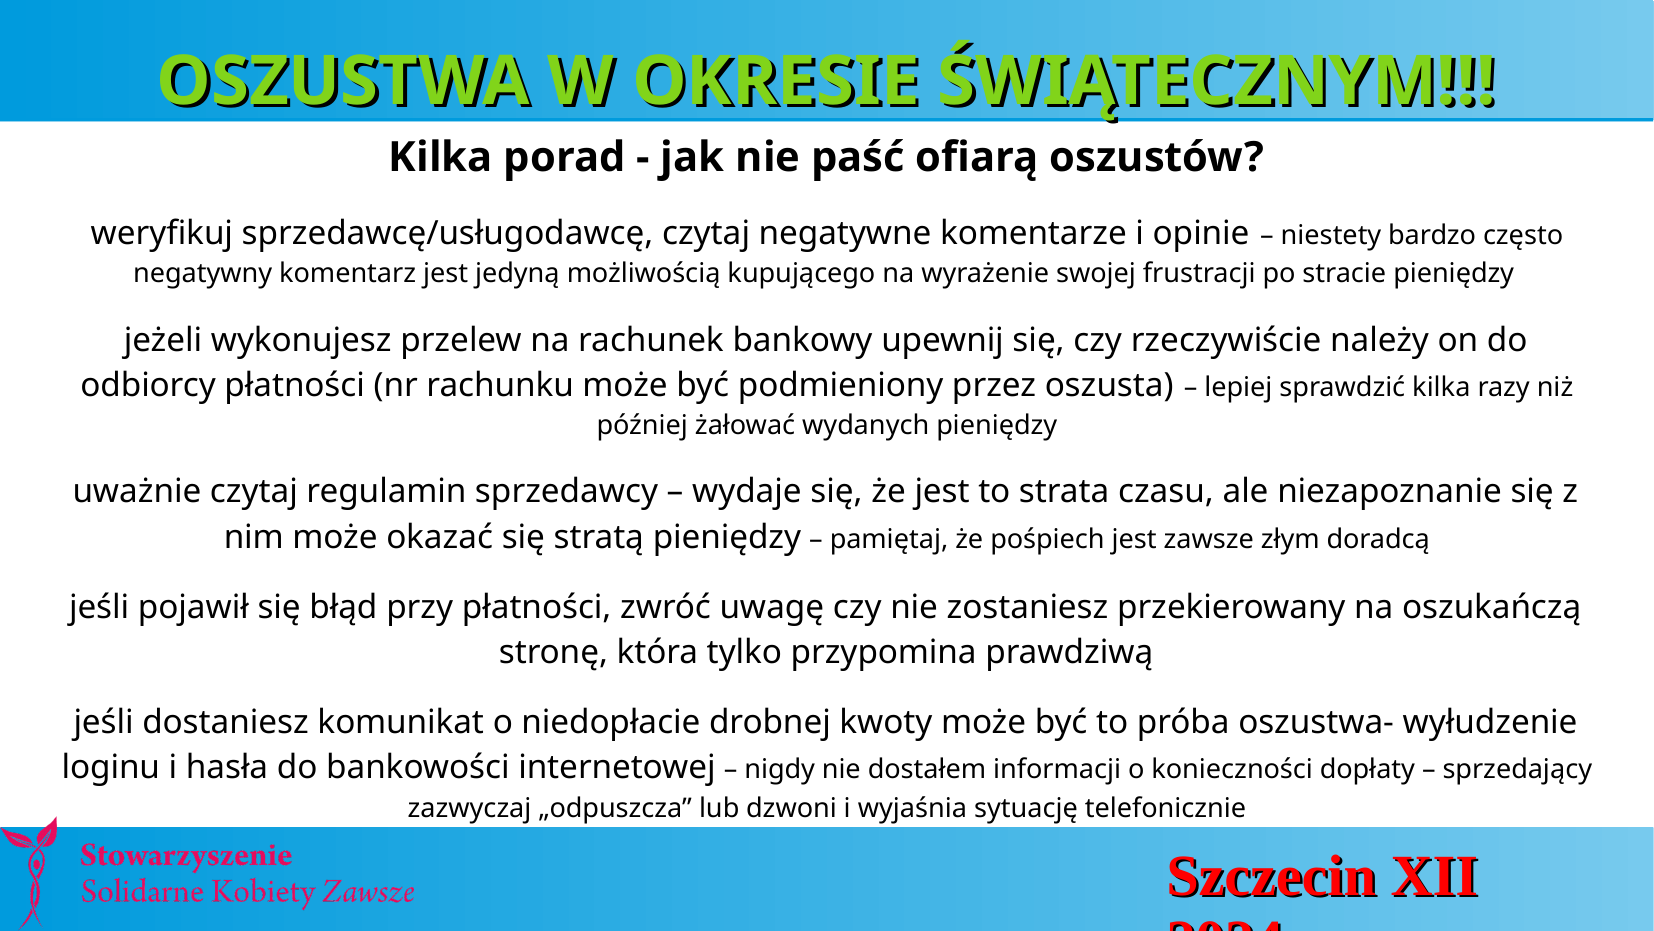

OSZUSTWA W OKRESIE ŚWIĄTECZNYM!!!
# Kilka porad - jak nie paść ofiarą oszustów?
weryfikuj sprzedawcę/usługodawcę, czytaj negatywne komentarze i opinie – niestety bardzo często negatywny komentarz jest jedyną możliwością kupującego na wyrażenie swojej frustracji po stracie pieniędzy
jeżeli wykonujesz przelew na rachunek bankowy upewnij się, czy rzeczywiście należy on do odbiorcy płatności (nr rachunku może być podmieniony przez oszusta) – lepiej sprawdzić kilka razy niż później żałować wydanych pieniędzy
uważnie czytaj regulamin sprzedawcy – wydaje się, że jest to strata czasu, ale niezapoznanie się z nim może okazać się stratą pieniędzy – pamiętaj, że pośpiech jest zawsze złym doradcą
jeśli pojawił się błąd przy płatności, zwróć uwagę czy nie zostaniesz przekierowany na oszukańczą stronę, która tylko przypomina prawdziwą
jeśli dostaniesz komunikat o niedopłacie drobnej kwoty może być to próba oszustwa- wyłudzenie loginu i hasła do bankowości internetowej – nigdy nie dostałem informacji o konieczności dopłaty – sprzedający zazwyczaj „odpuszcza” lub dzwoni i wyjaśnia sytuację telefonicznie
Szczecin XII 2024
3